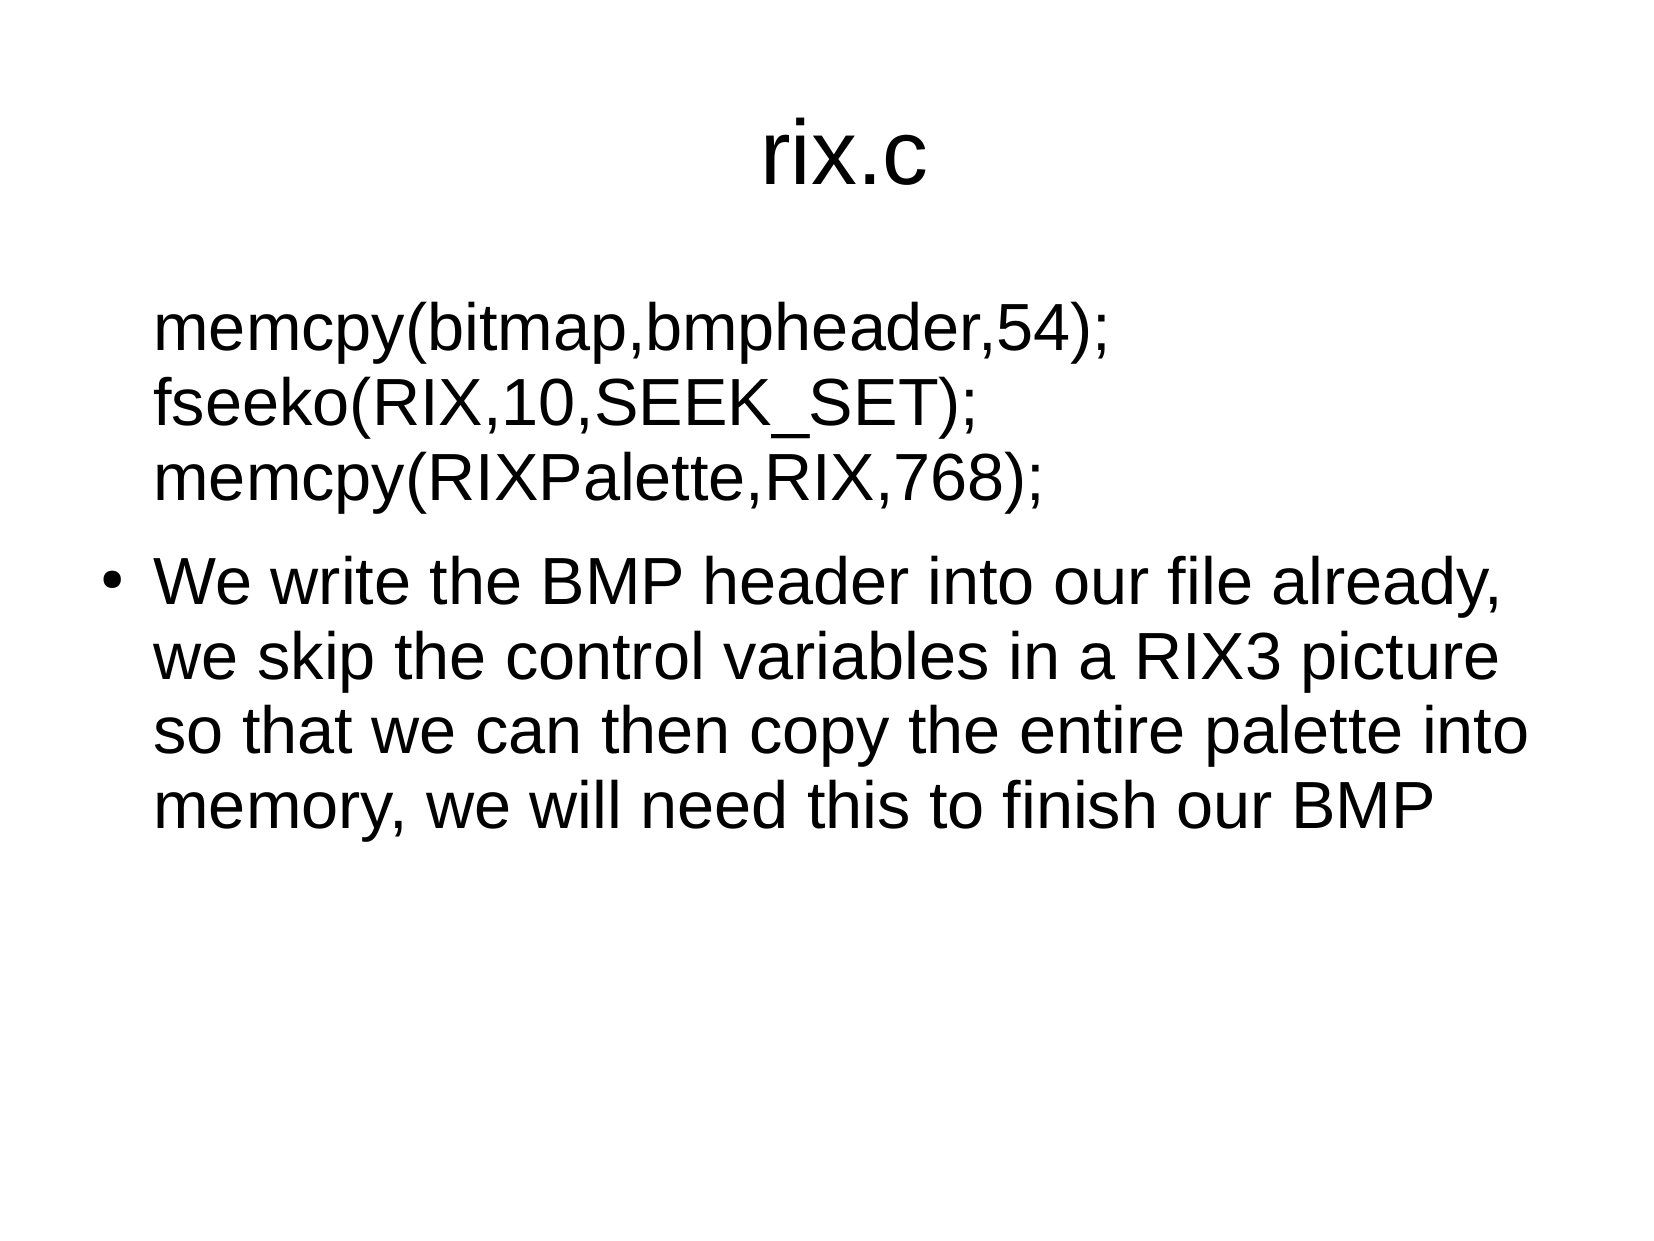

# rix.c
memcpy(bitmap,bmpheader,54);
fseeko(RIX,10,SEEK_SET);
memcpy(RIXPalette,RIX,768);
We write the BMP header into our file already, we skip the control variables in a RIX3 picture so that we can then copy the entire palette into memory, we will need this to finish our BMP